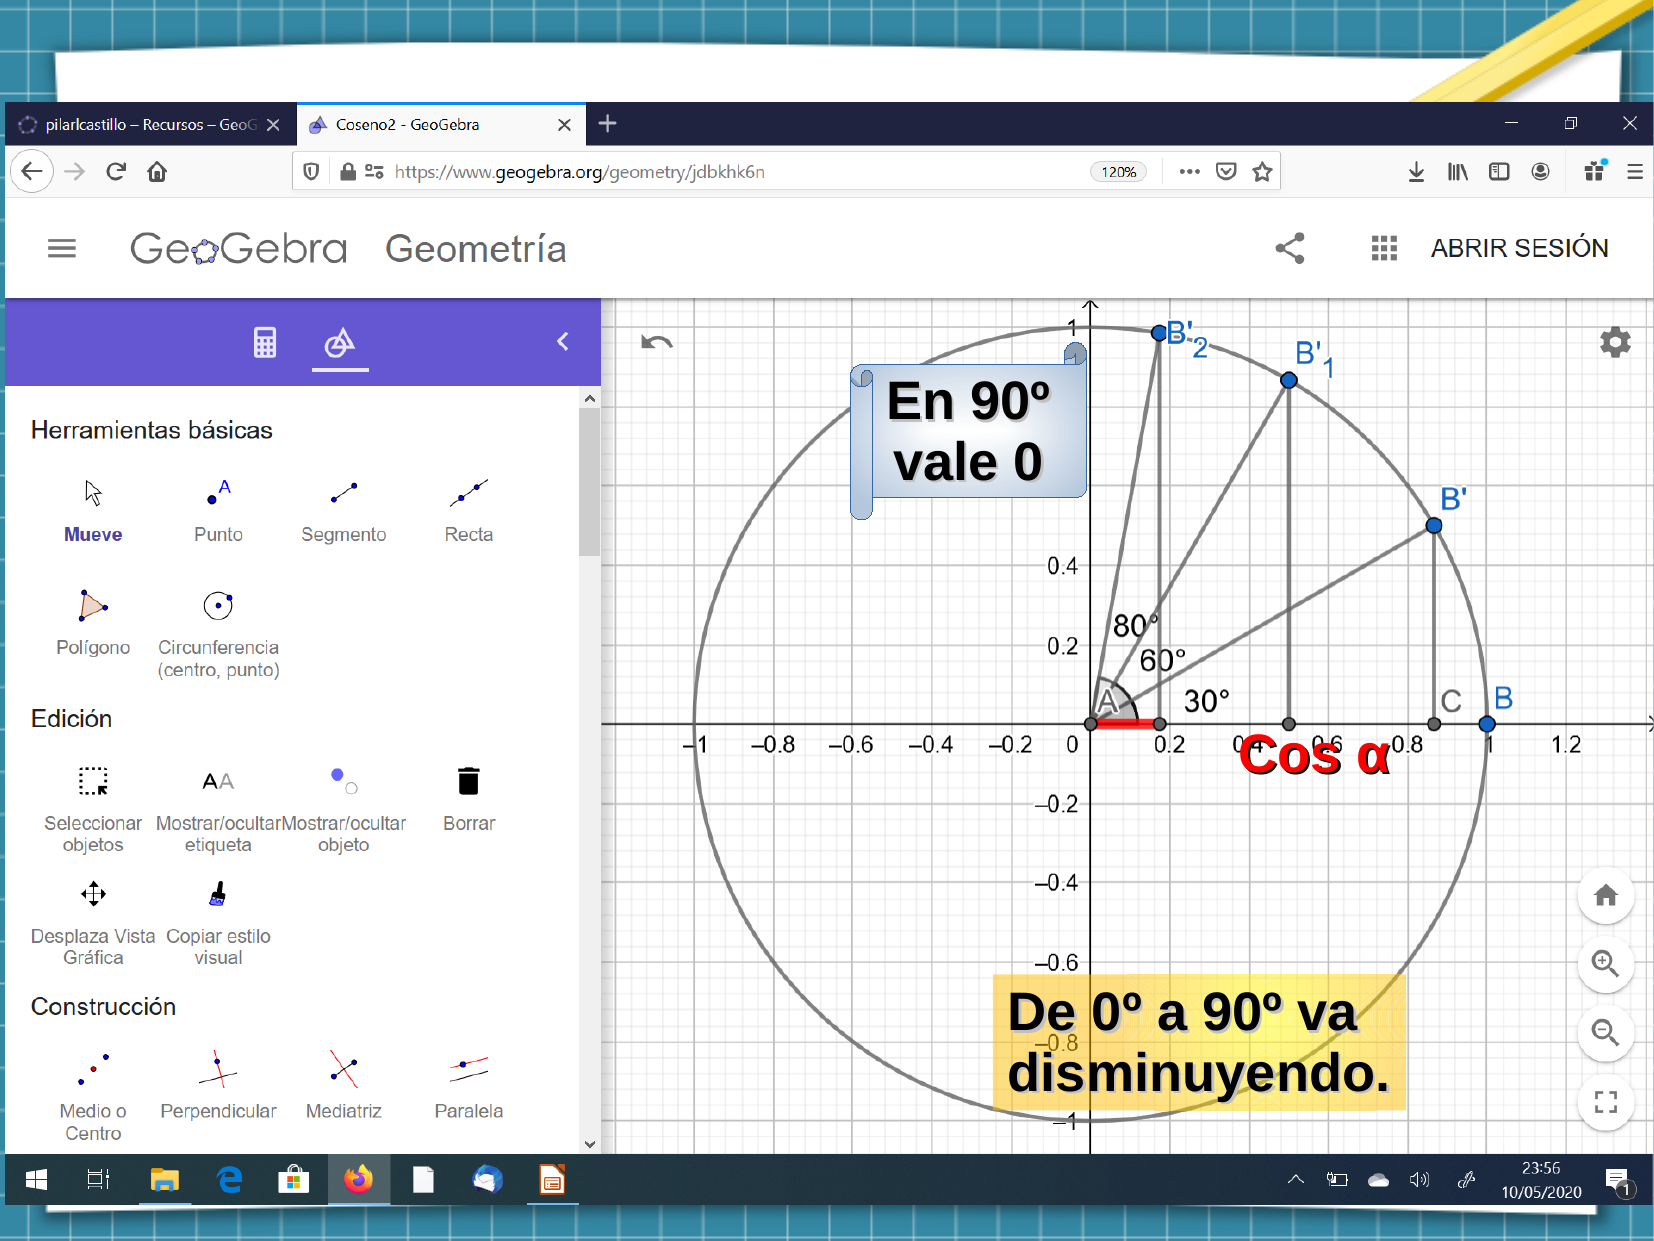

En 90º
vale 0
Cos α
De 0º a 90º va
disminuyendo.